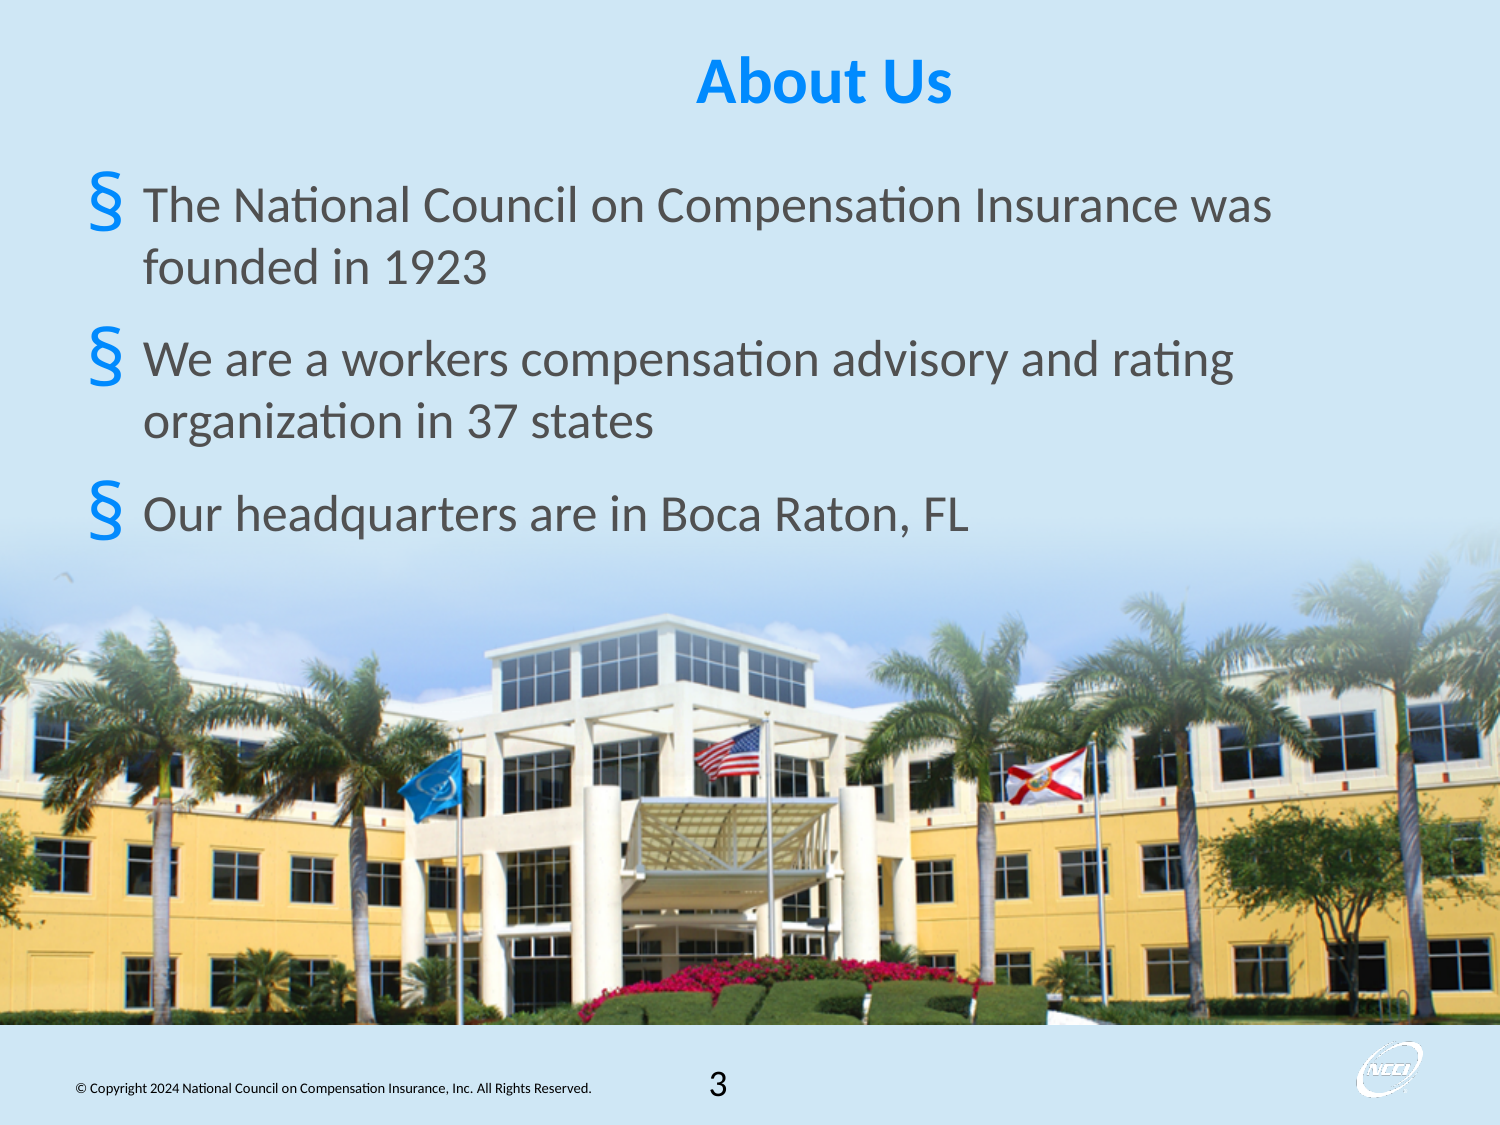

# About Us
The National Council on Compensation Insurance was founded in 1923
We are a workers compensation advisory and rating organization in 37 states
Our headquarters are in Boca Raton, FL